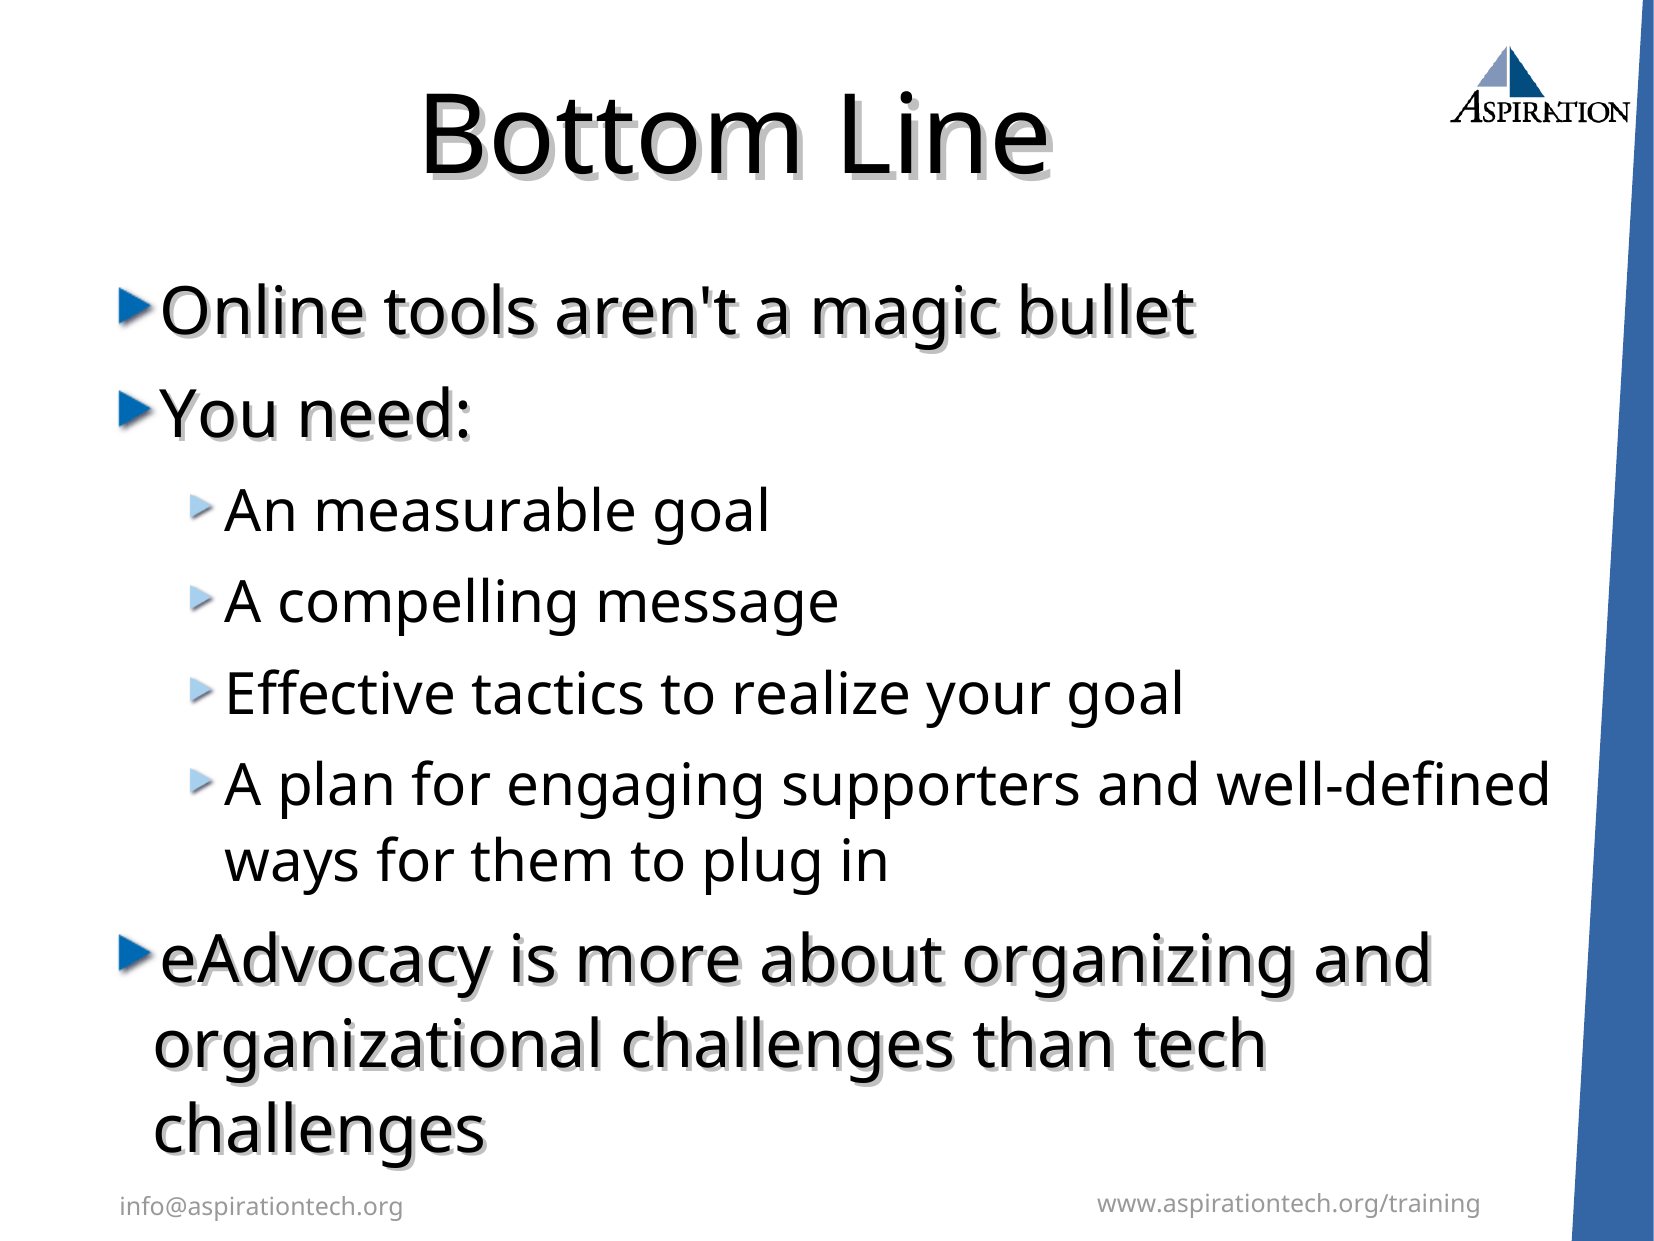

# Bottom Line
Online tools aren't a magic bullet
You need:
An measurable goal
A compelling message
Effective tactics to realize your goal
A plan for engaging supporters and well-defined ways for them to plug in
eAdvocacy is more about organizing and organizational challenges than tech challenges